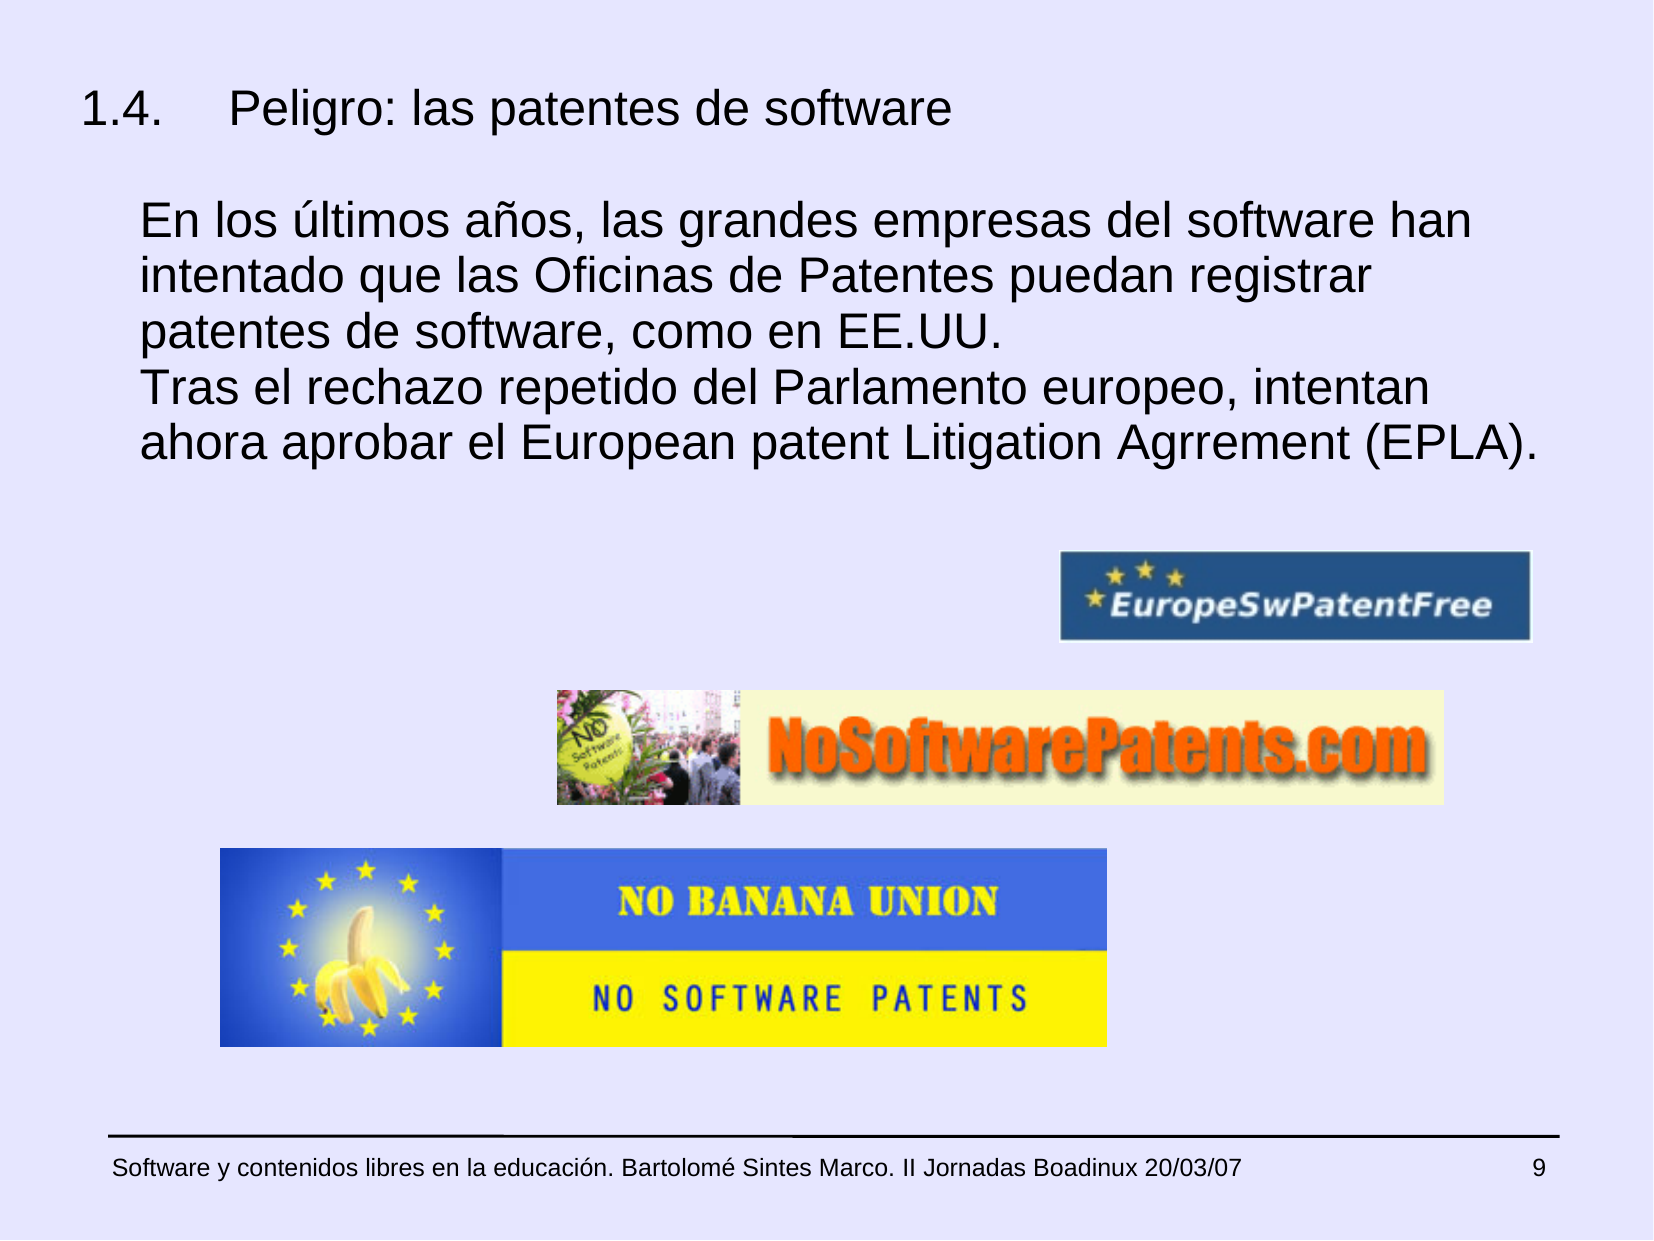

1.4.	Peligro: las patentes de software
En los últimos años, las grandes empresas del software han intentado que las Oficinas de Patentes puedan registrar patentes de software, como en EE.UU.
Tras el rechazo repetido del Parlamento europeo, intentan ahora aprobar el European patent Litigation Agrrement (EPLA).